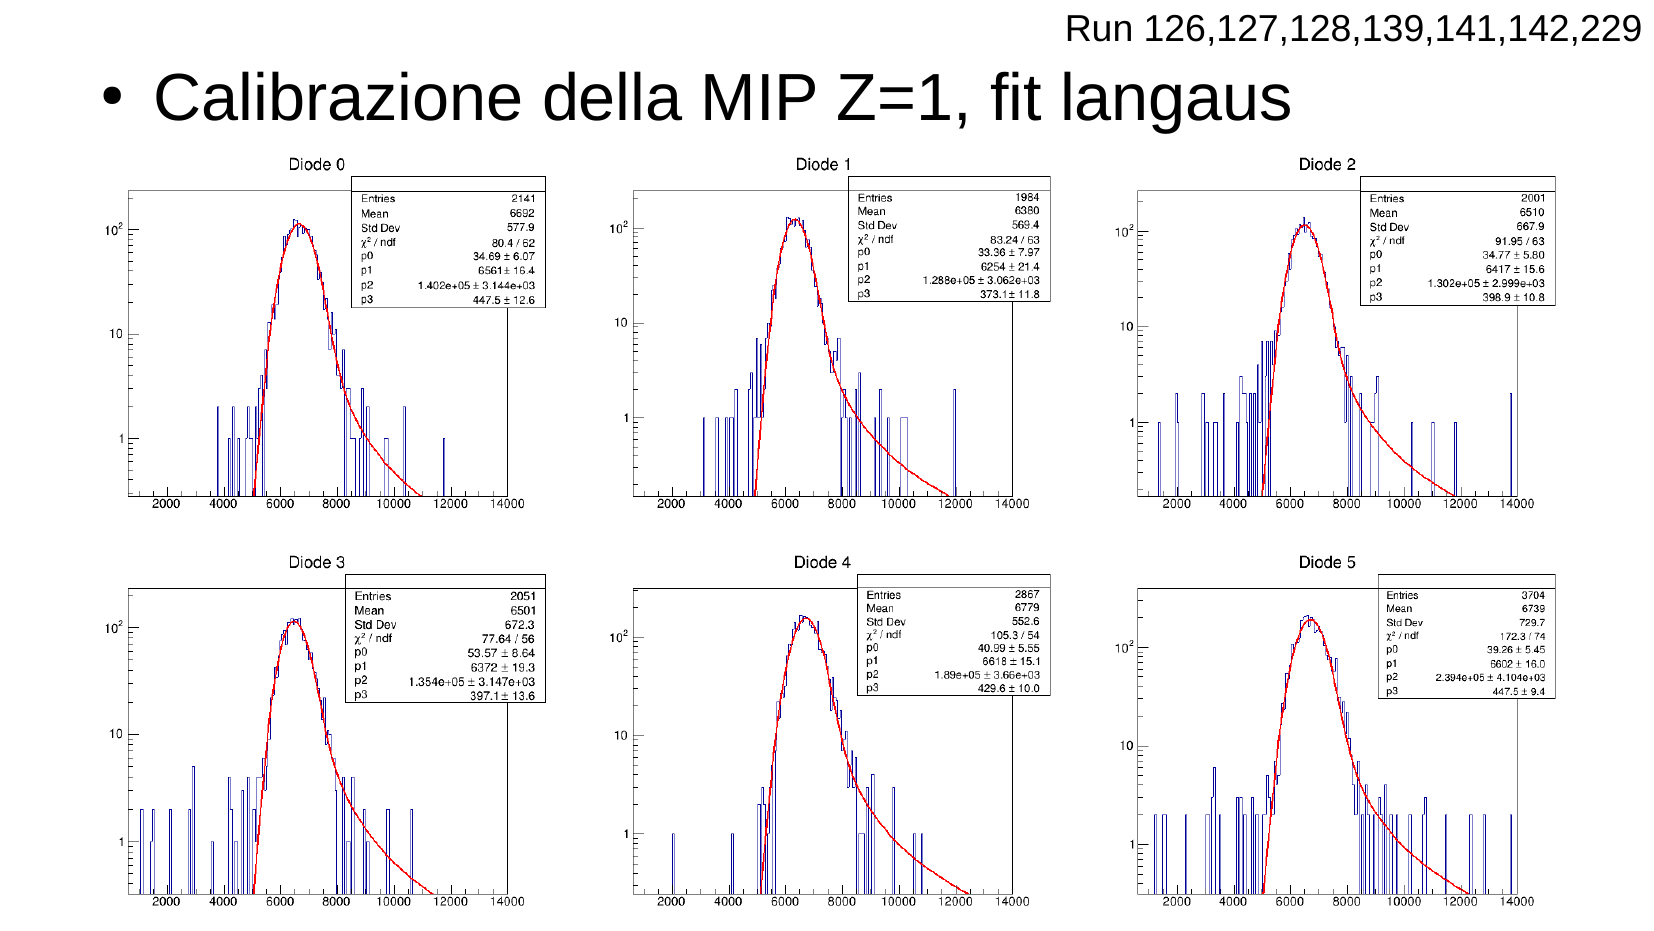

Run 126,127,128,139,141,142,229
# Calibrazione della MIP Z=1, fit langaus